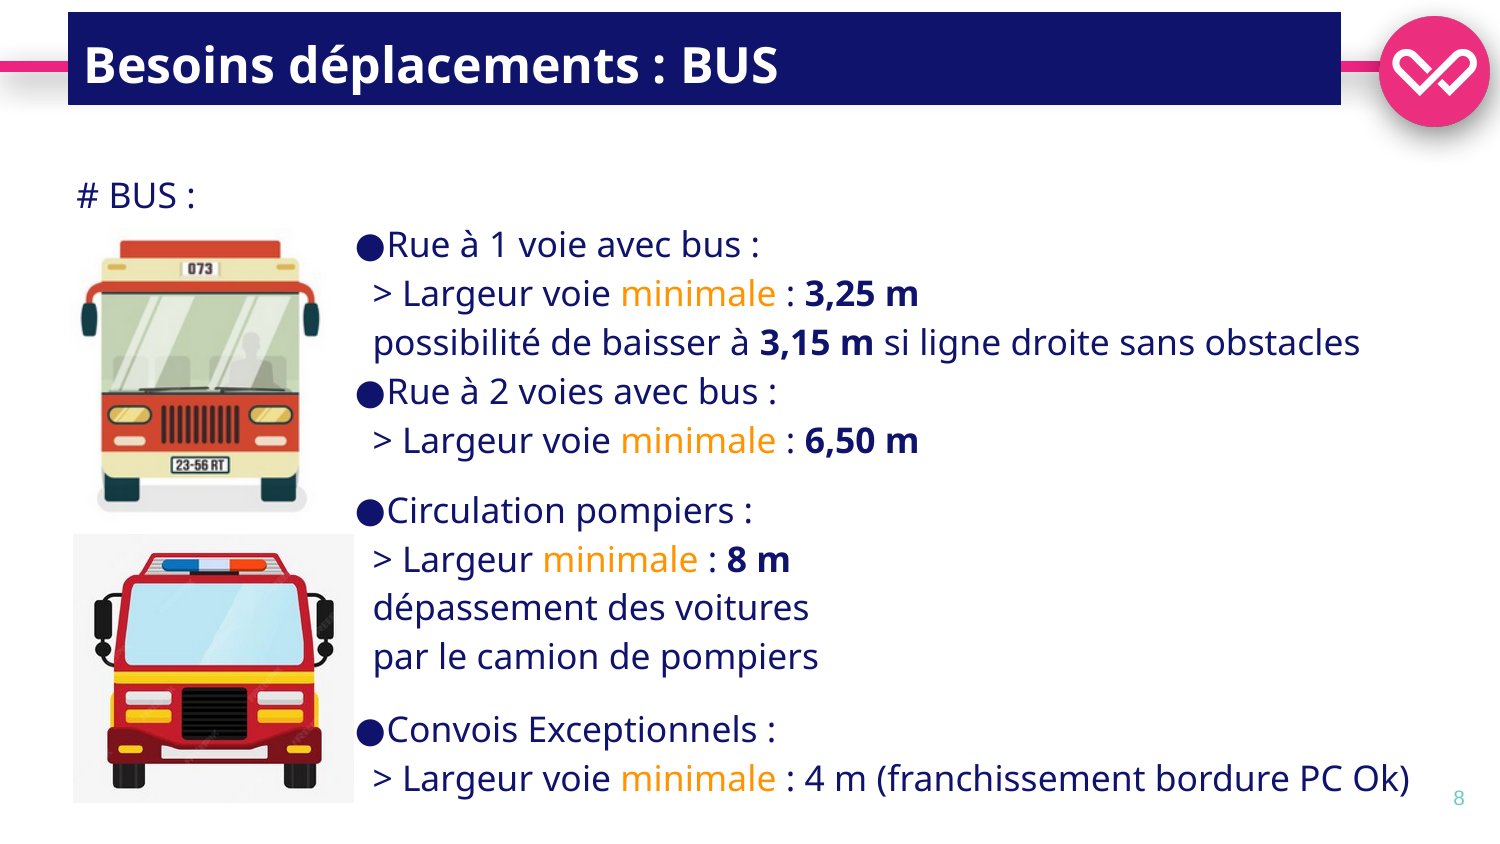

Besoins déplacements : BUS
# BUS :
Rue à 1 voie avec bus :
> Largeur voie minimale : 3,25 m
possibilité de baisser à 3,15 m si ligne droite sans obstacles
Rue à 2 voies avec bus :
> Largeur voie minimale : 6,50 m
Circulation pompiers :
> Largeur minimale : 8 m
dépassement des voitures
par le camion de pompiers
Convois Exceptionnels :
> Largeur voie minimale : 4 m (franchissement bordure PC Ok)